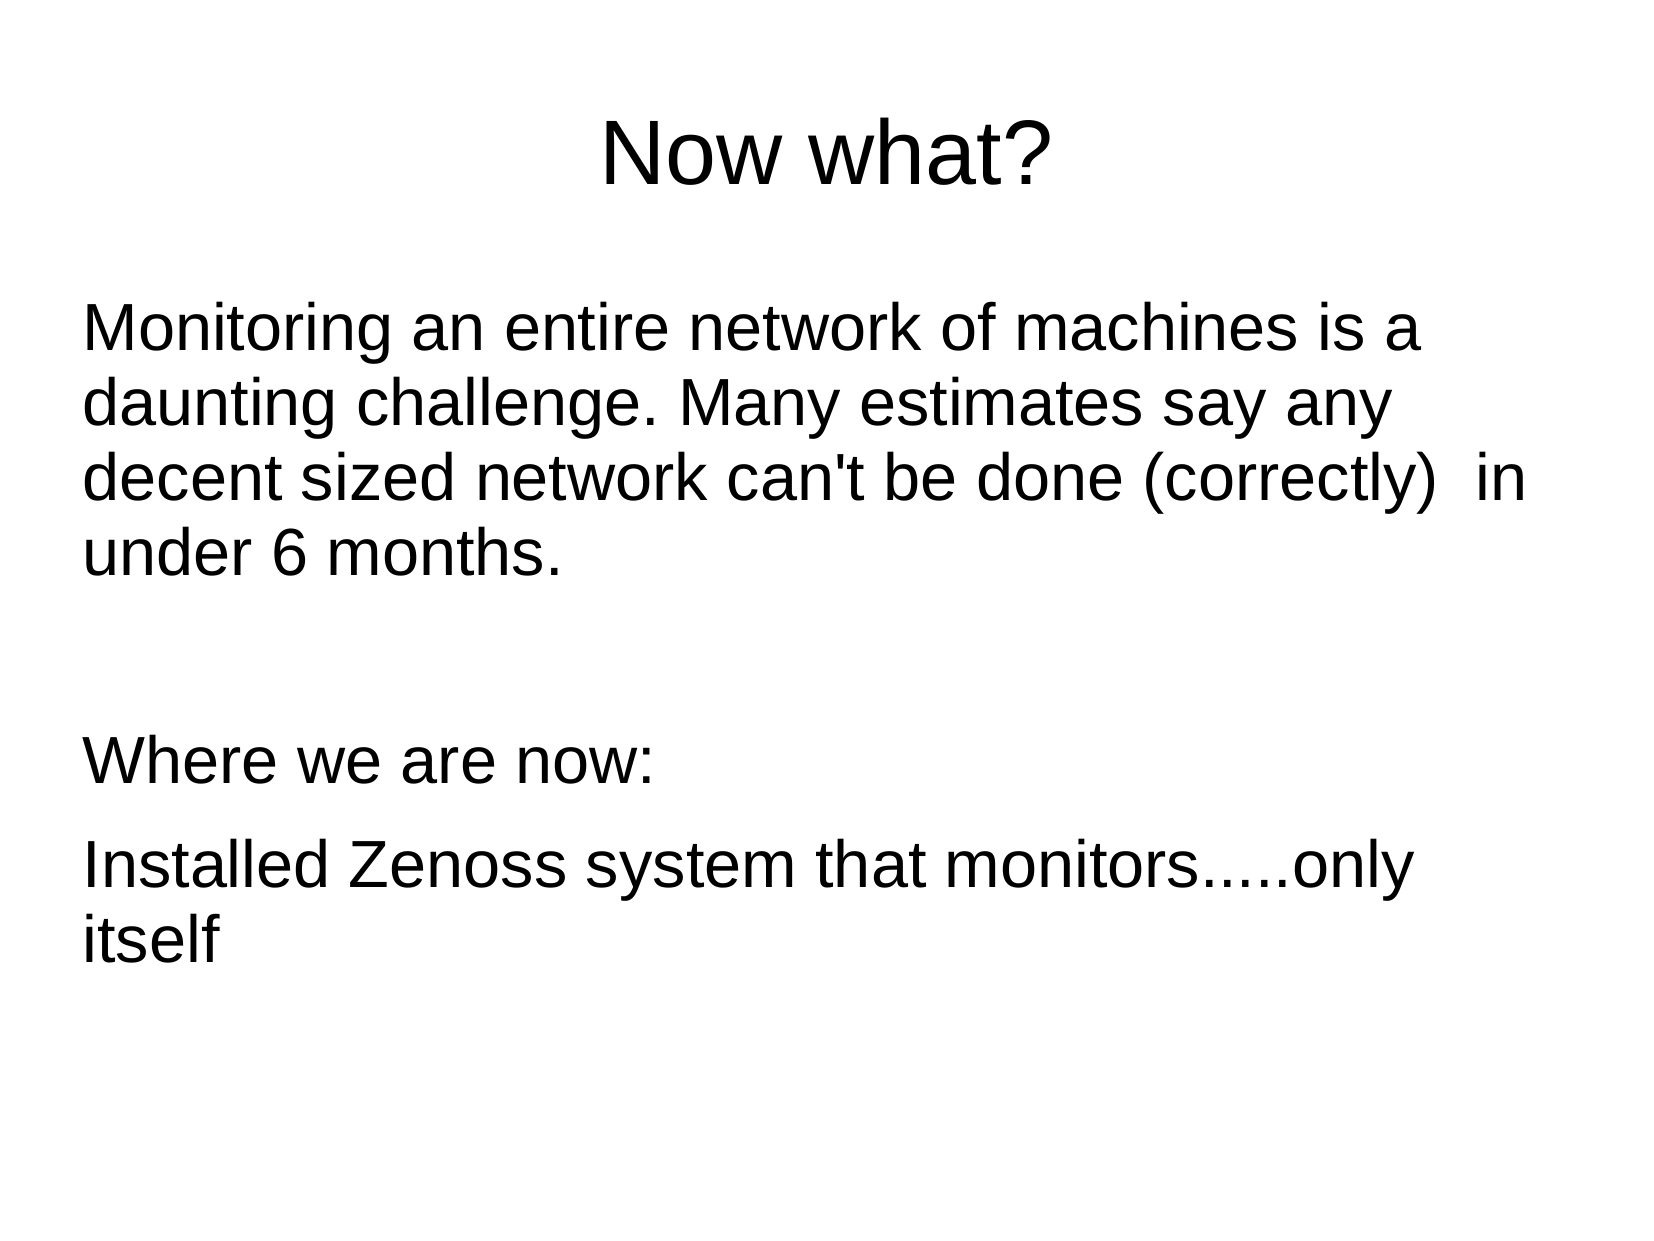

# Now what?
Monitoring an entire network of machines is a daunting challenge. Many estimates say any decent sized network can't be done (correctly) in under 6 months.
Where we are now:
Installed Zenoss system that monitors.....only itself